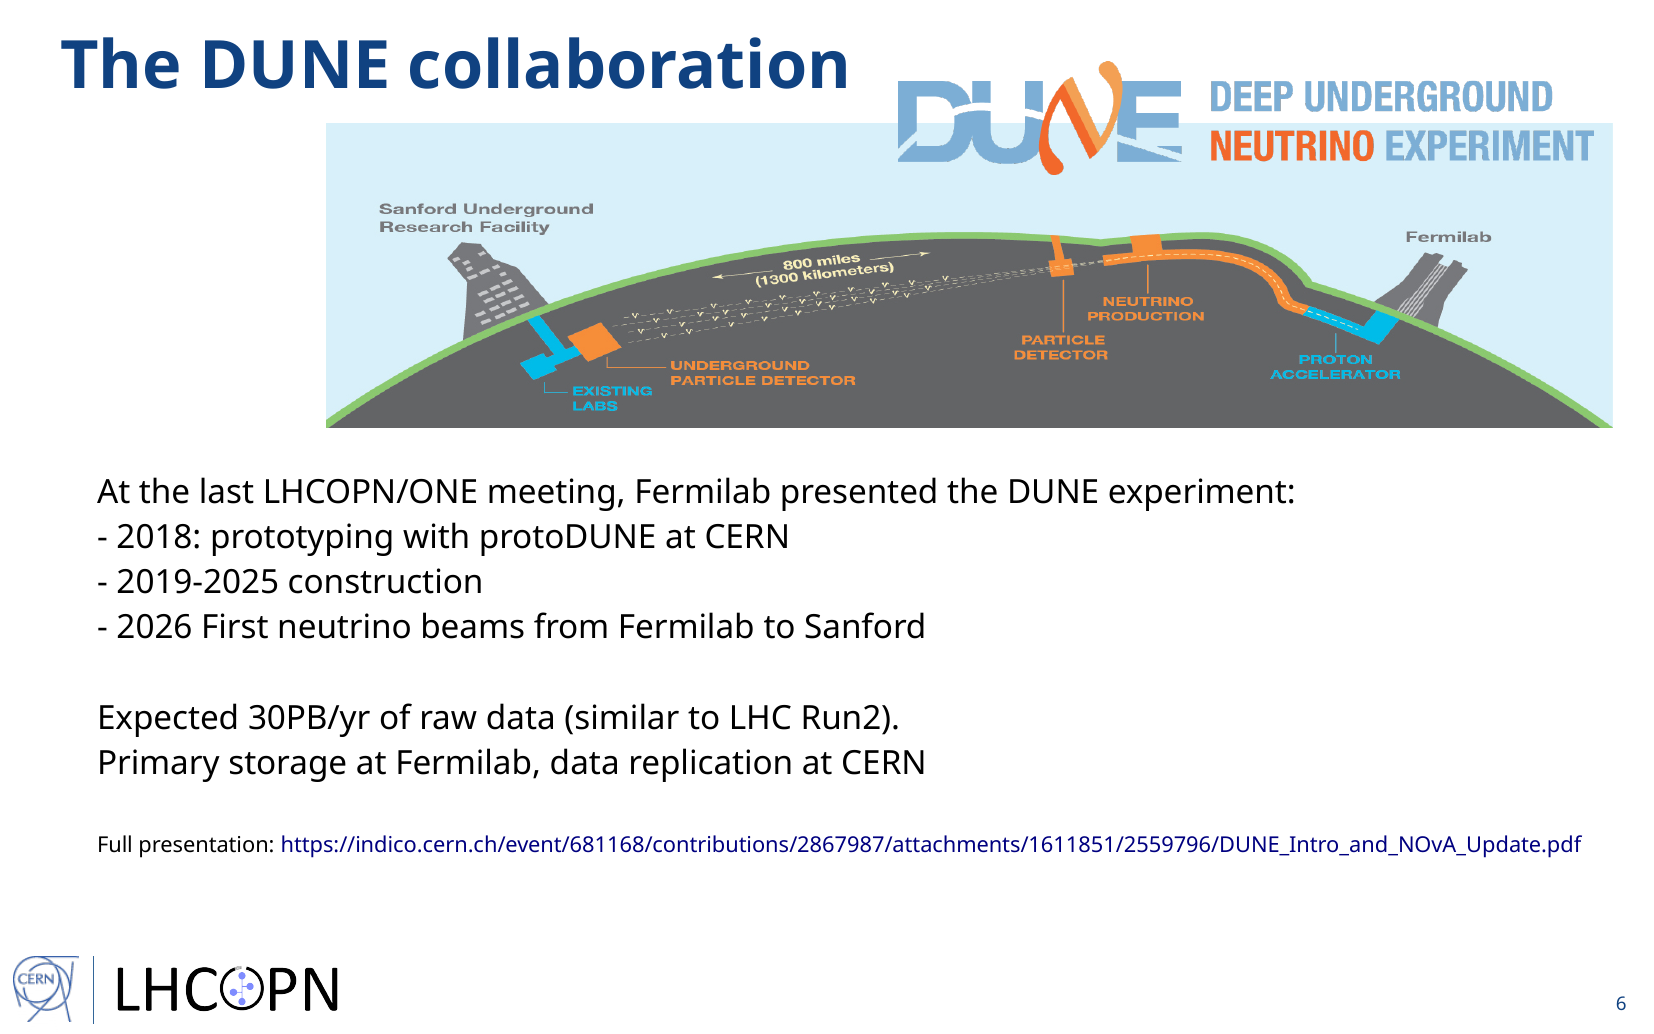

# The DUNE collaboration
At the last LHCOPN/ONE meeting, Fermilab presented the DUNE experiment:
- 2018: prototyping with protoDUNE at CERN
- 2019-2025 construction
- 2026 First neutrino beams from Fermilab to Sanford
Expected 30PB/yr of raw data (similar to LHC Run2).
Primary storage at Fermilab, data replication at CERN
Full presentation: https://indico.cern.ch/event/681168/contributions/2867987/attachments/1611851/2559796/DUNE_Intro_and_NOvA_Update.pdf